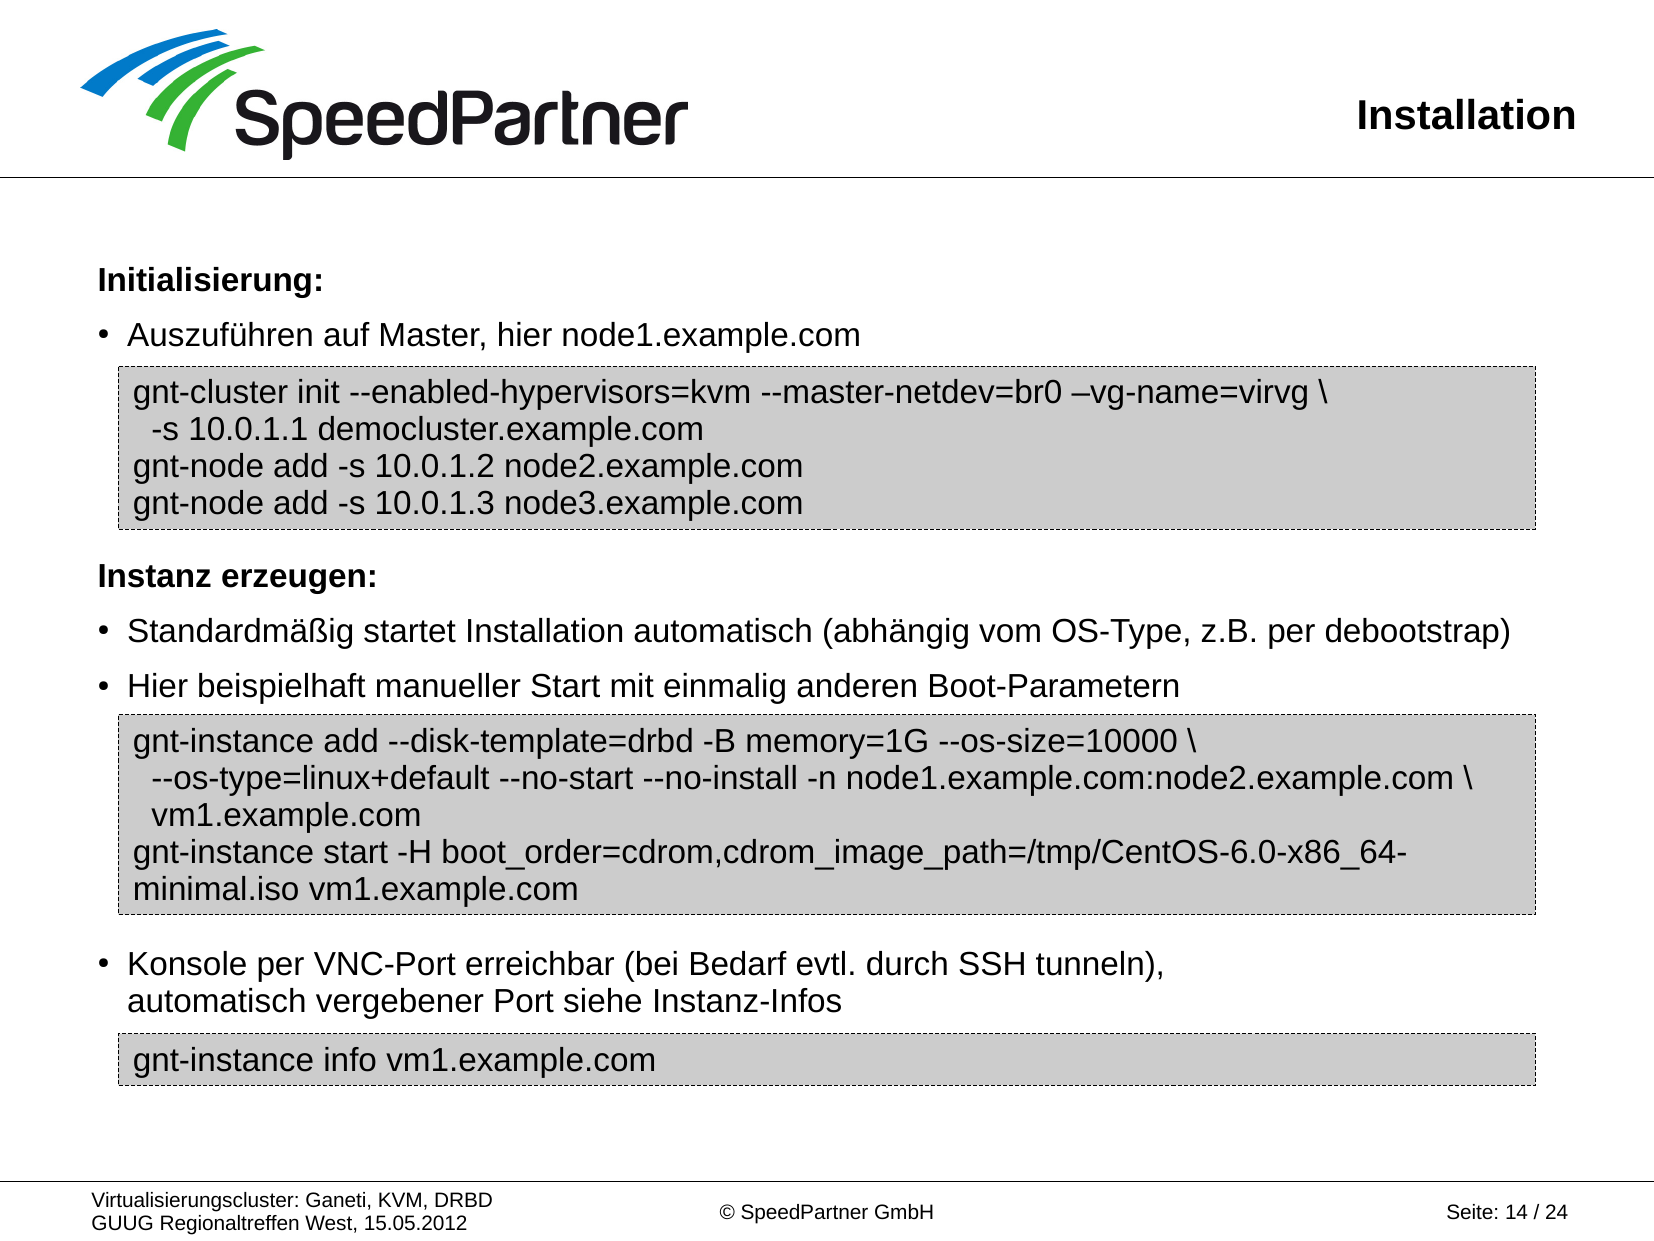

# Installation
Initialisierung:
Auszuführen auf Master, hier node1.example.com
Instanz erzeugen:
Standardmäßig startet Installation automatisch (abhängig vom OS-Type, z.B. per debootstrap)
Hier beispielhaft manueller Start mit einmalig anderen Boot-Parametern
Konsole per VNC-Port erreichbar (bei Bedarf evtl. durch SSH tunneln),
automatisch vergebener Port siehe Instanz-Infos
gnt-cluster init --enabled-hypervisors=kvm --master-netdev=br0 –vg-name=virvg \
 -s 10.0.1.1 democluster.example.com
gnt-node add -s 10.0.1.2 node2.example.com
gnt-node add -s 10.0.1.3 node3.example.com
gnt-instance add --disk-template=drbd -B memory=1G --os-size=10000 \
 --os-type=linux+default --no-start --no-install -n node1.example.com:node2.example.com \
 vm1.example.com
gnt-instance start -H boot_order=cdrom,cdrom_image_path=/tmp/CentOS-6.0-x86_64-minimal.iso vm1.example.com
gnt-instance info vm1.example.com